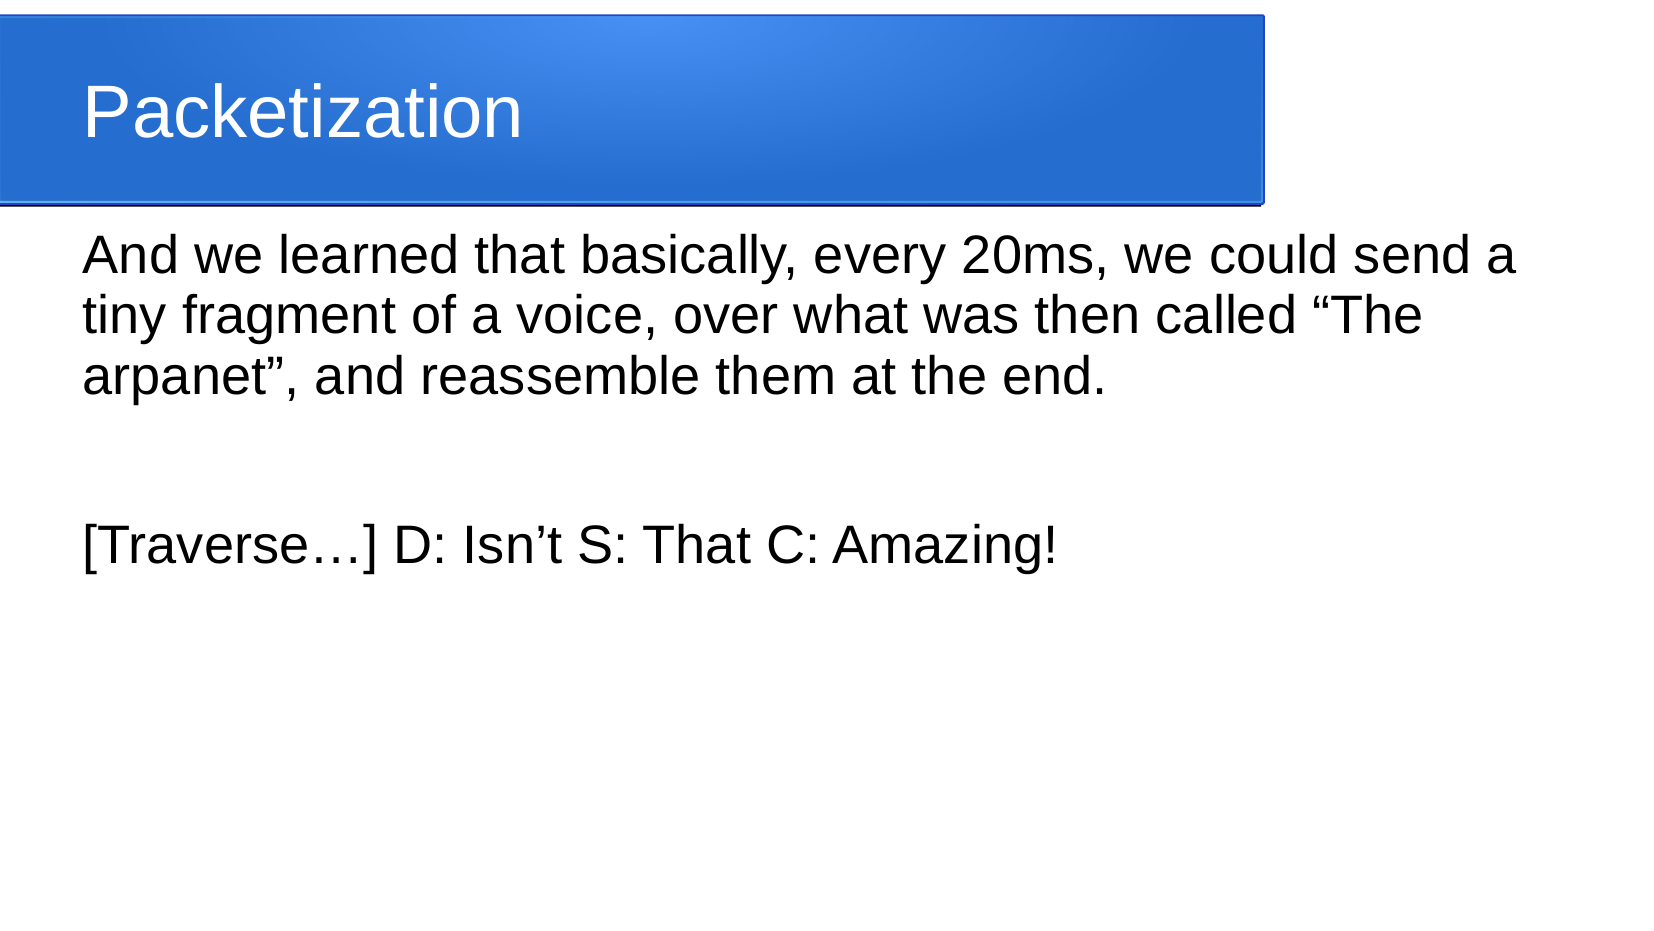

# Packetization
And we learned that basically, every 20ms, we could send a tiny fragment of a voice, over what was then called “The arpanet”, and reassemble them at the end.
[Traverse…] D: Isn’t S: That C: Amazing!